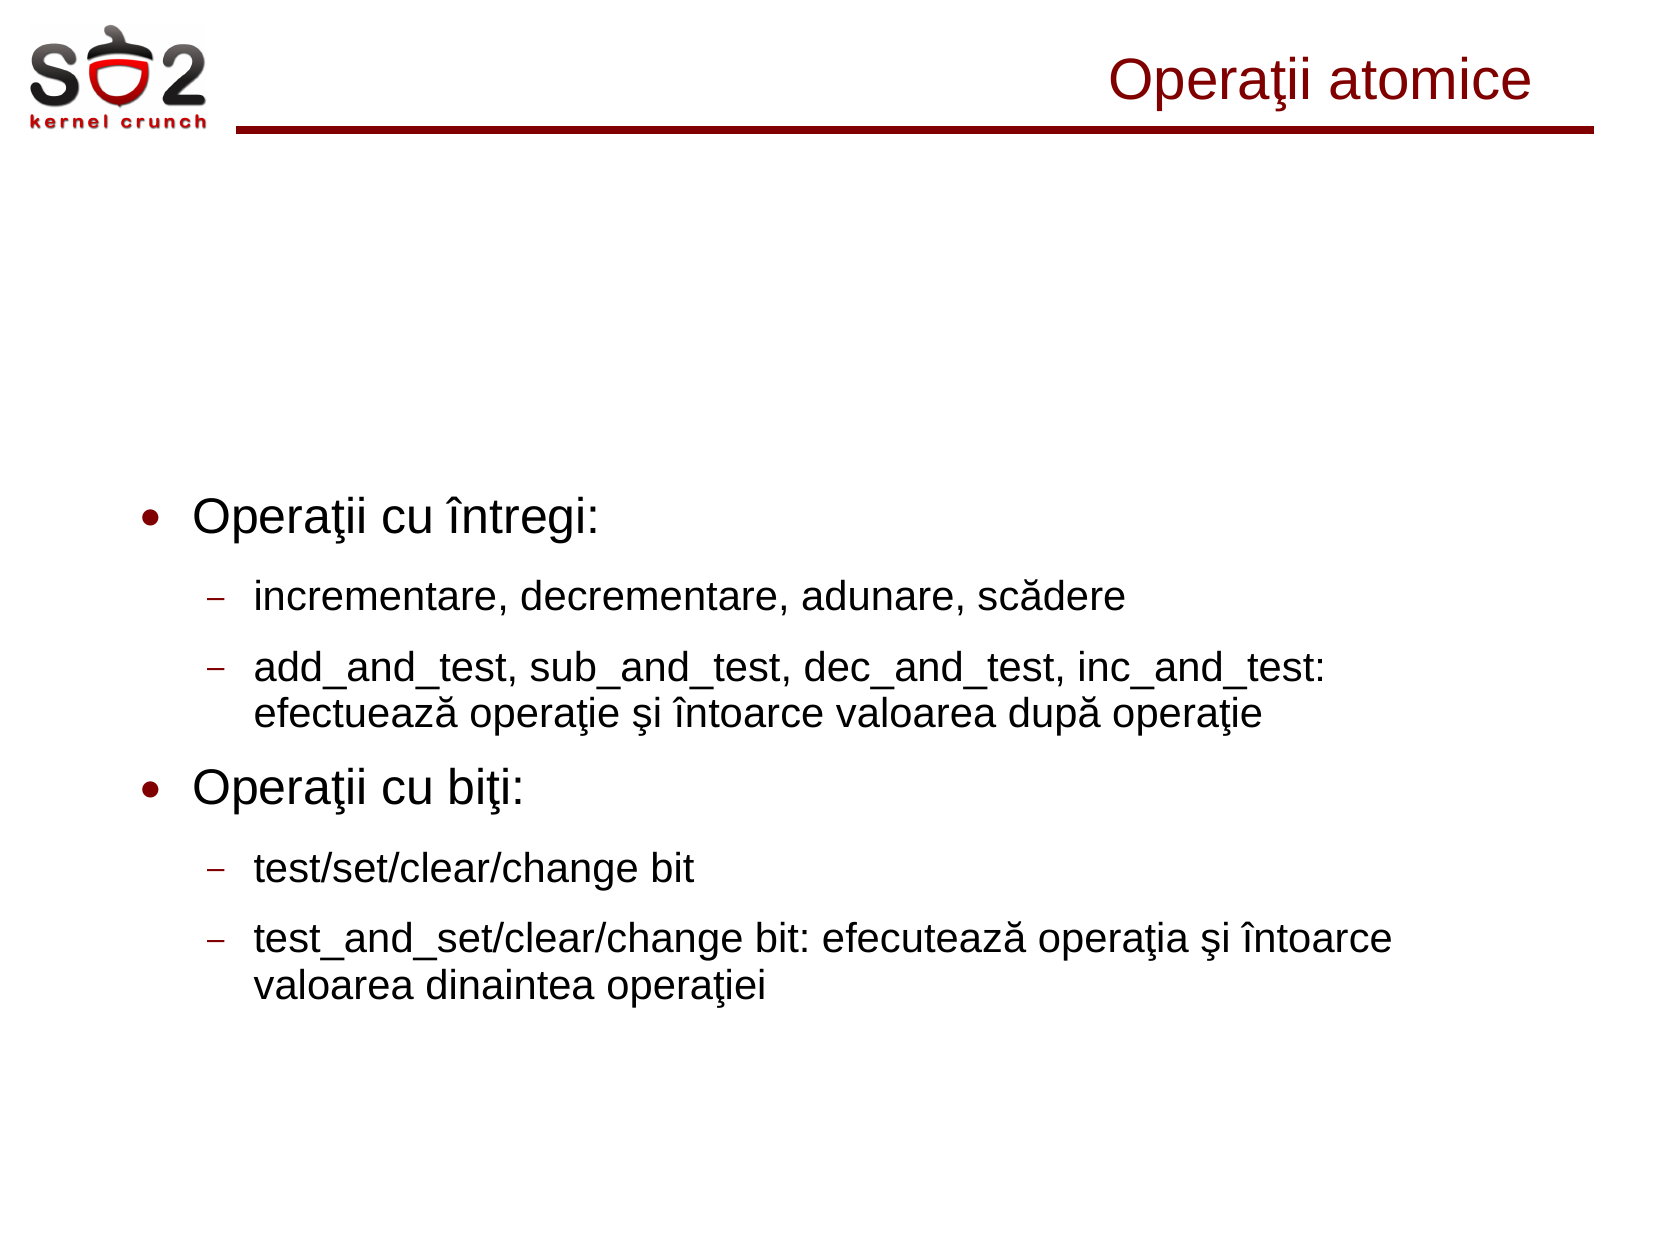

# Operaţii atomice
Operaţii cu întregi:
incrementare, decrementare, adunare, scădere
add_and_test, sub_and_test, dec_and_test, inc_and_test: efectuează operaţie şi întoarce valoarea după operaţie
Operaţii cu biţi:
test/set/clear/change bit
test_and_set/clear/change bit: efecutează operaţia şi întoarce valoarea dinaintea operaţiei